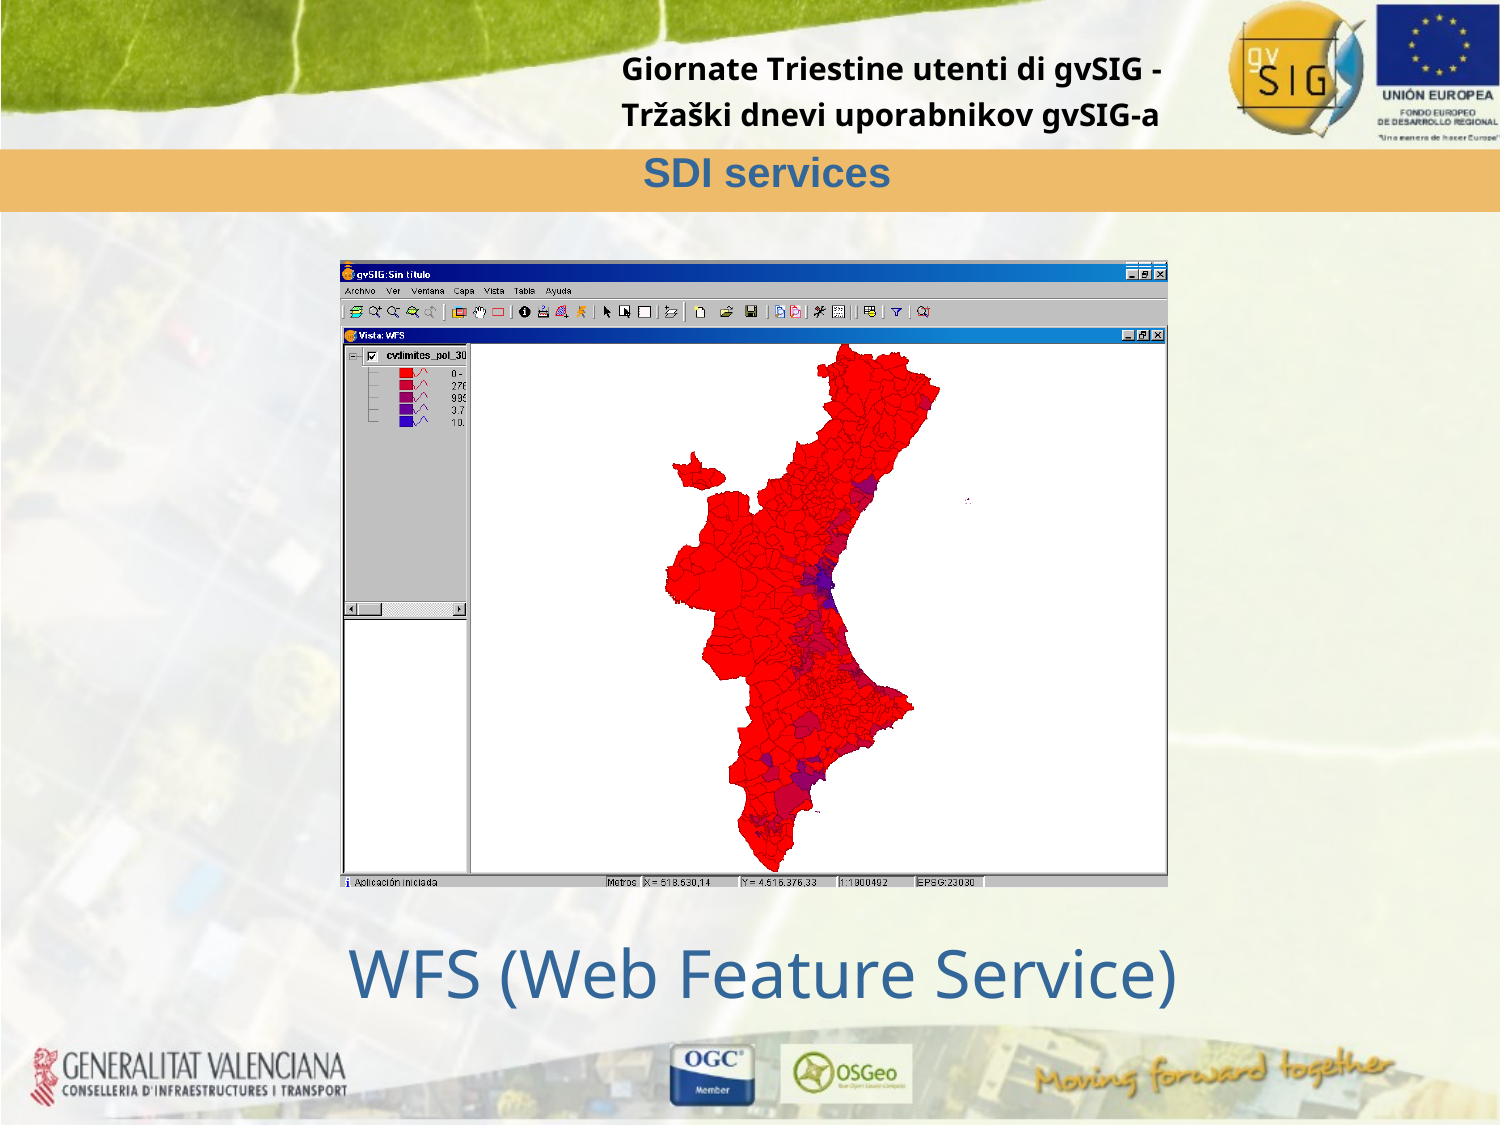

SDI services
# WFS (Web Feature Service)